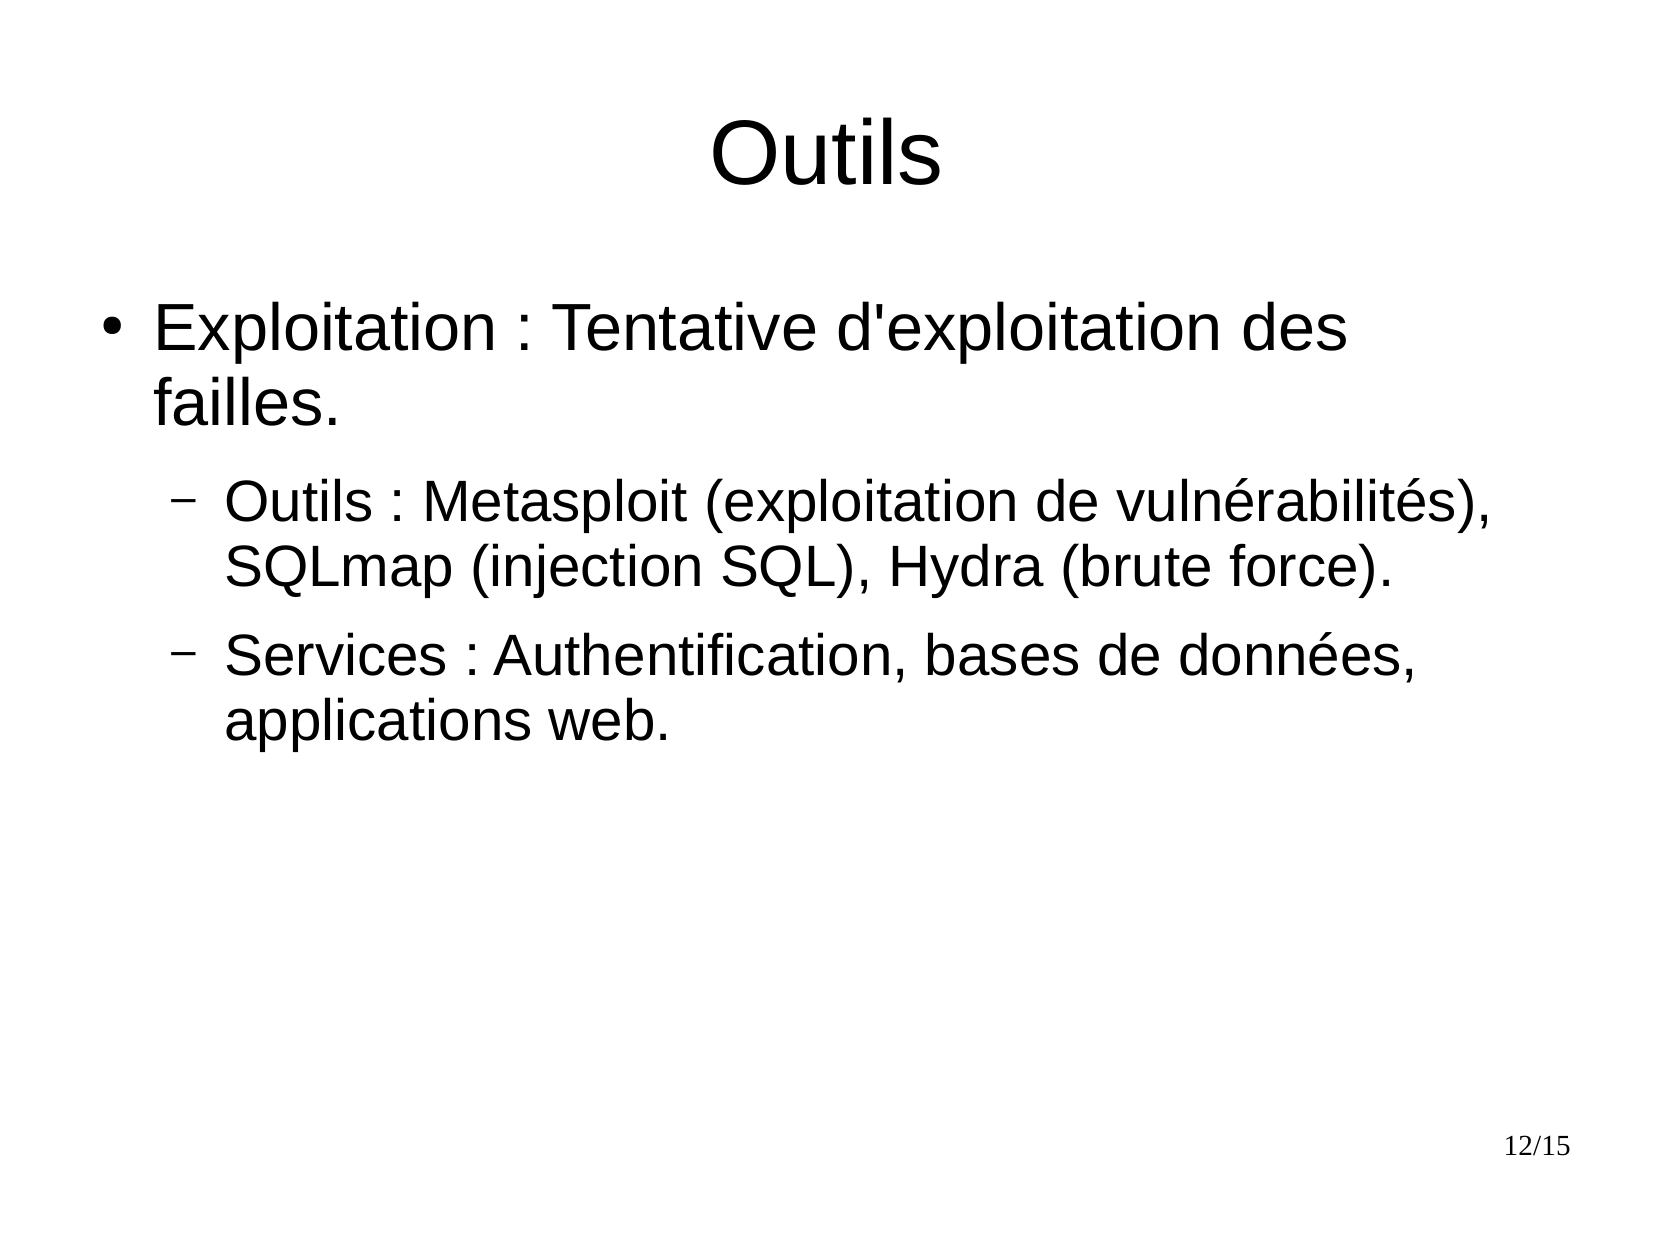

# Outils
Exploitation : Tentative d'exploitation des failles.
Outils : Metasploit (exploitation de vulnérabilités), SQLmap (injection SQL), Hydra (brute force).
Services : Authentification, bases de données, applications web.
12